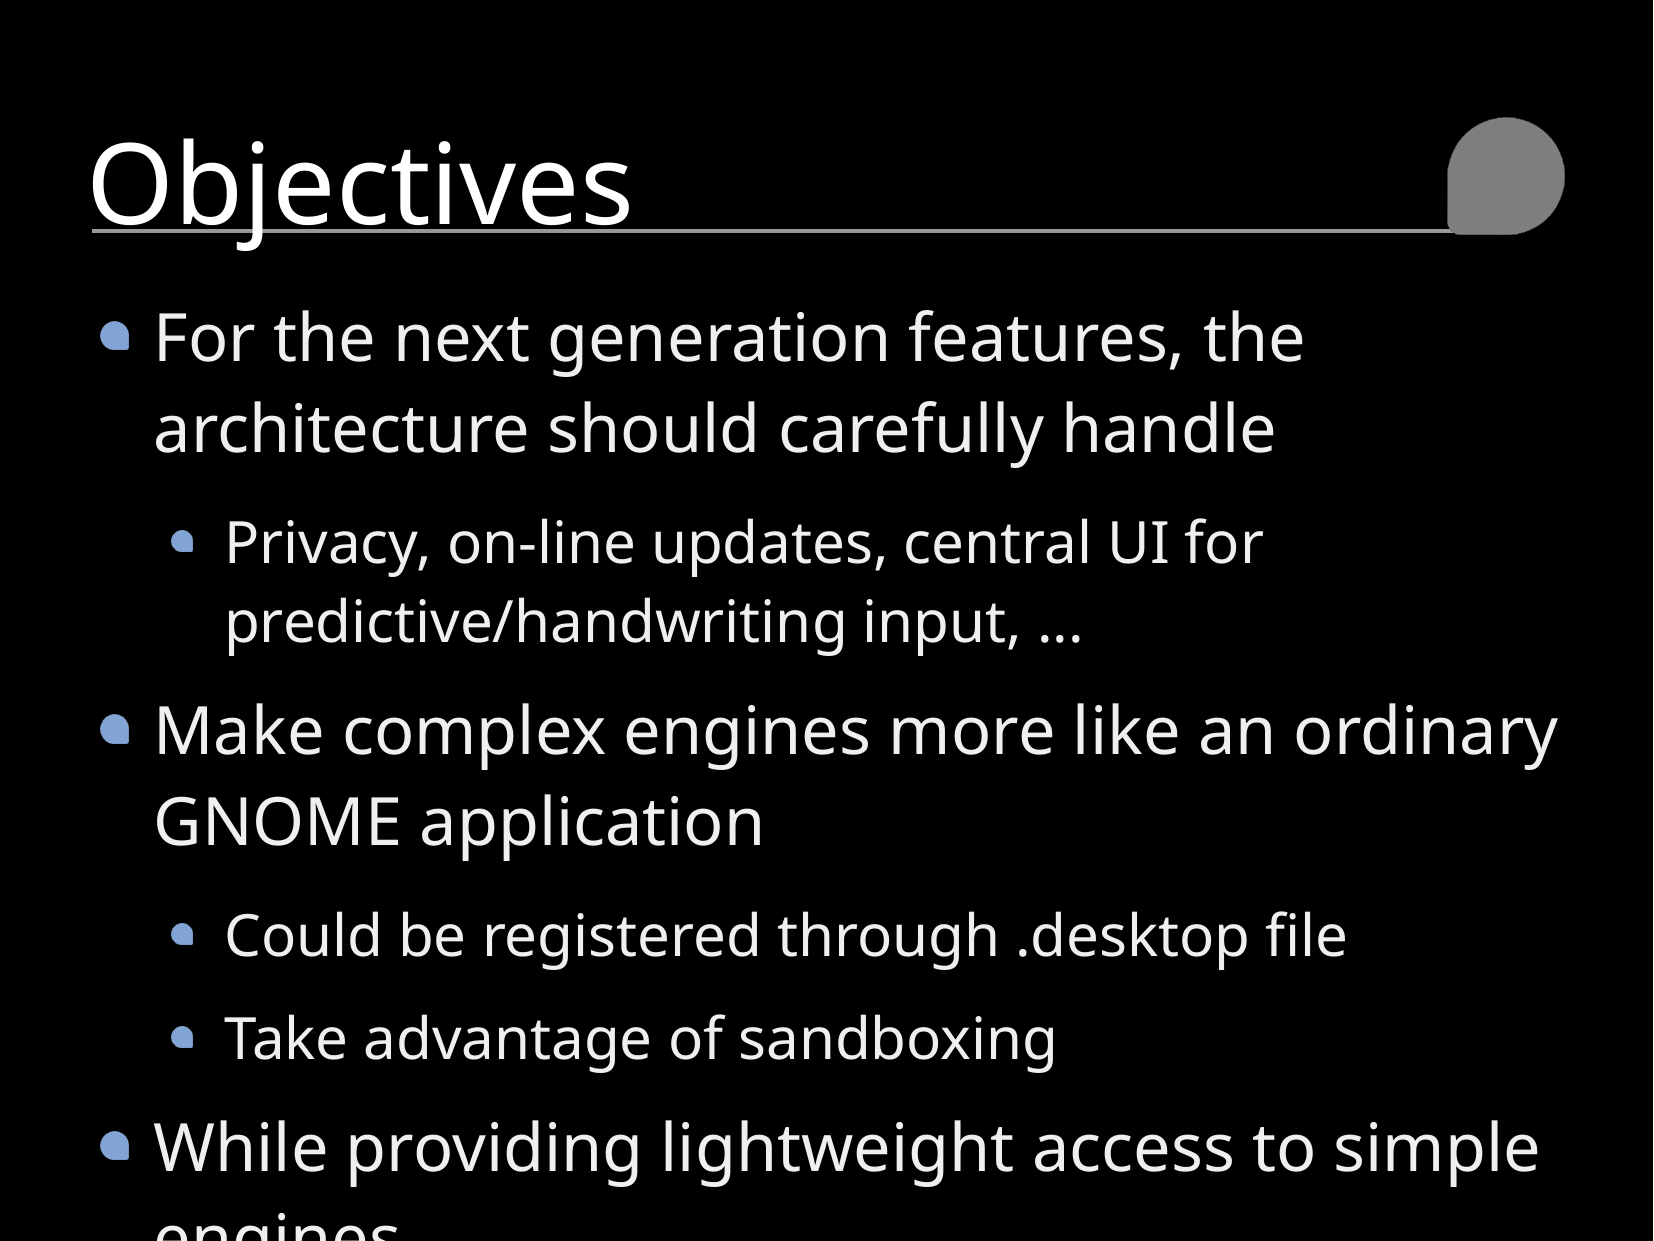

# Objectives
For the next generation features, the architecture should carefully handle
Privacy, on-line updates, central UI for predictive/handwriting input, ...
Make complex engines more like an ordinary GNOME application
Could be registered through .desktop file
Take advantage of sandboxing
While providing lightweight access to simple engines